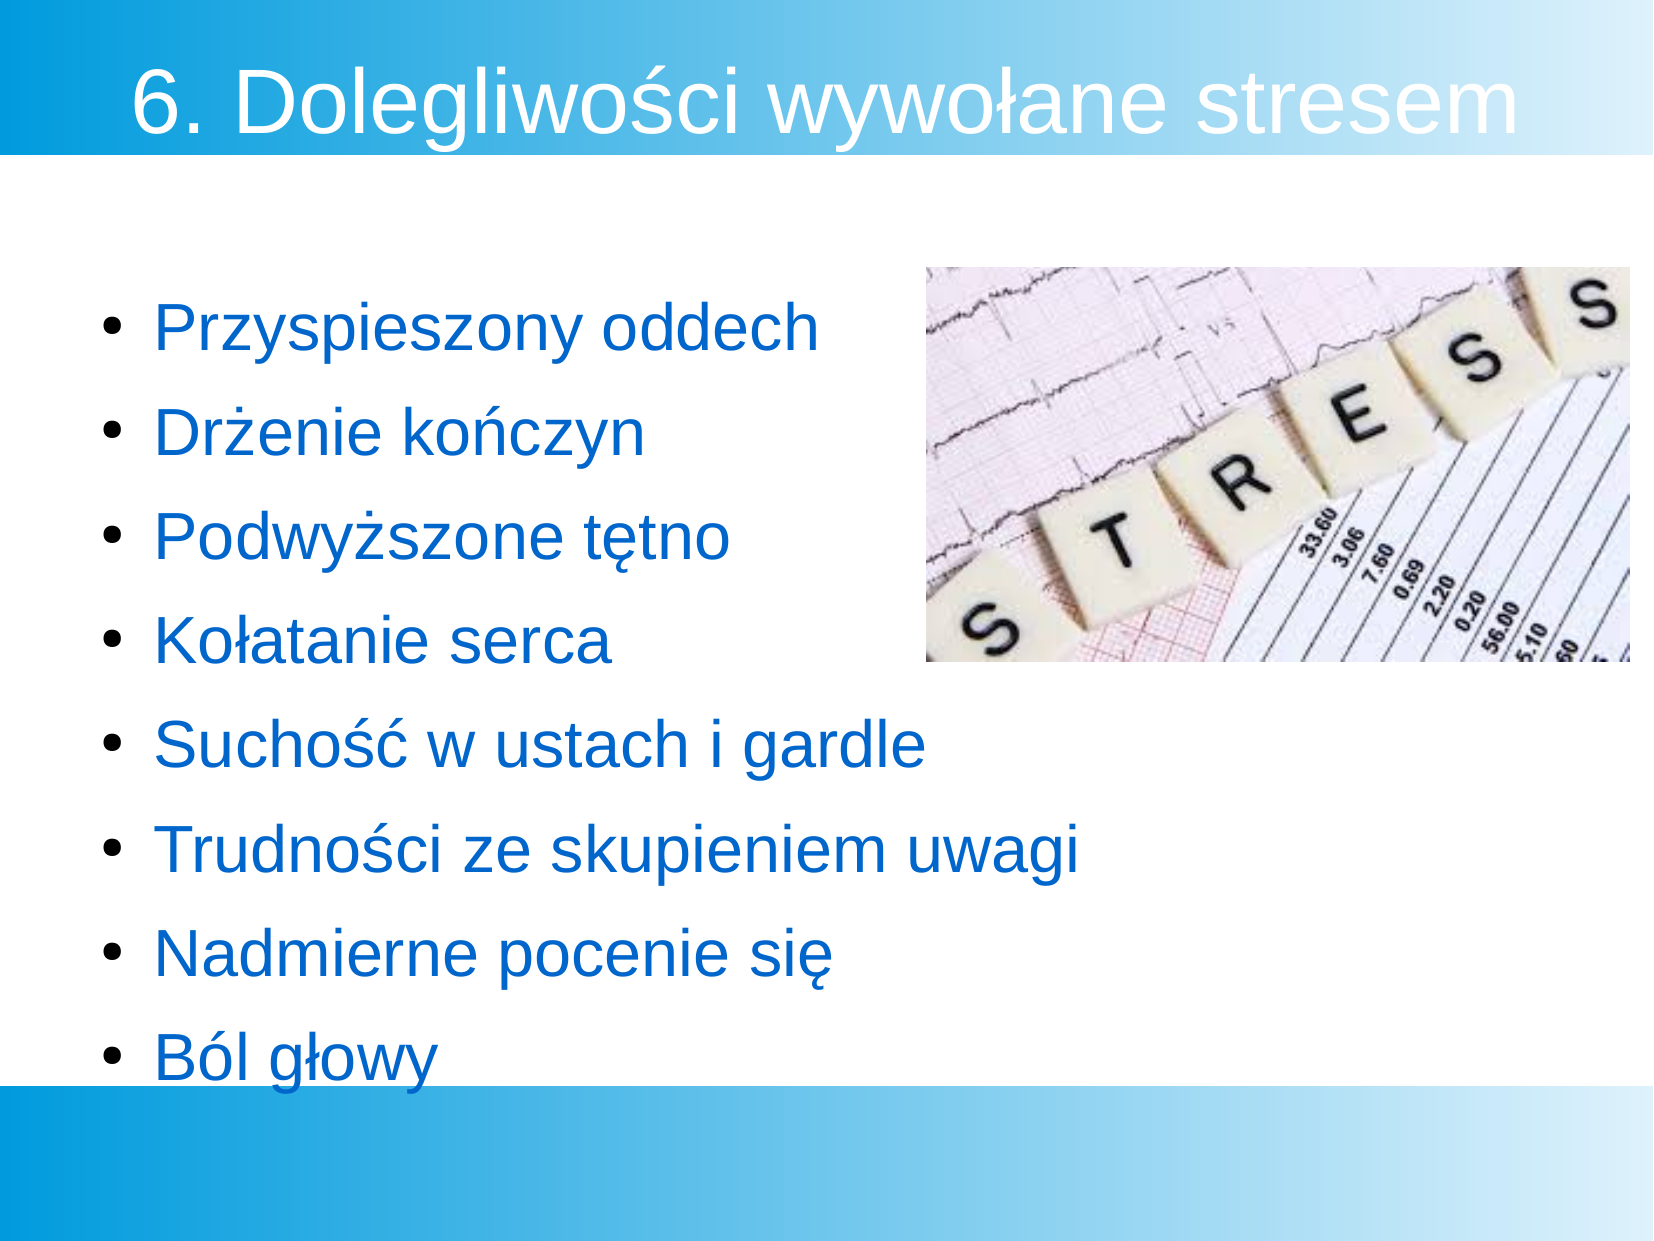

# 6. Dolegliwości wywołane stresem
Przyspieszony oddech
Drżenie kończyn
Podwyższone tętno
Kołatanie serca
Suchość w ustach i gardle
Trudności ze skupieniem uwagi
Nadmierne pocenie się
Ból głowy